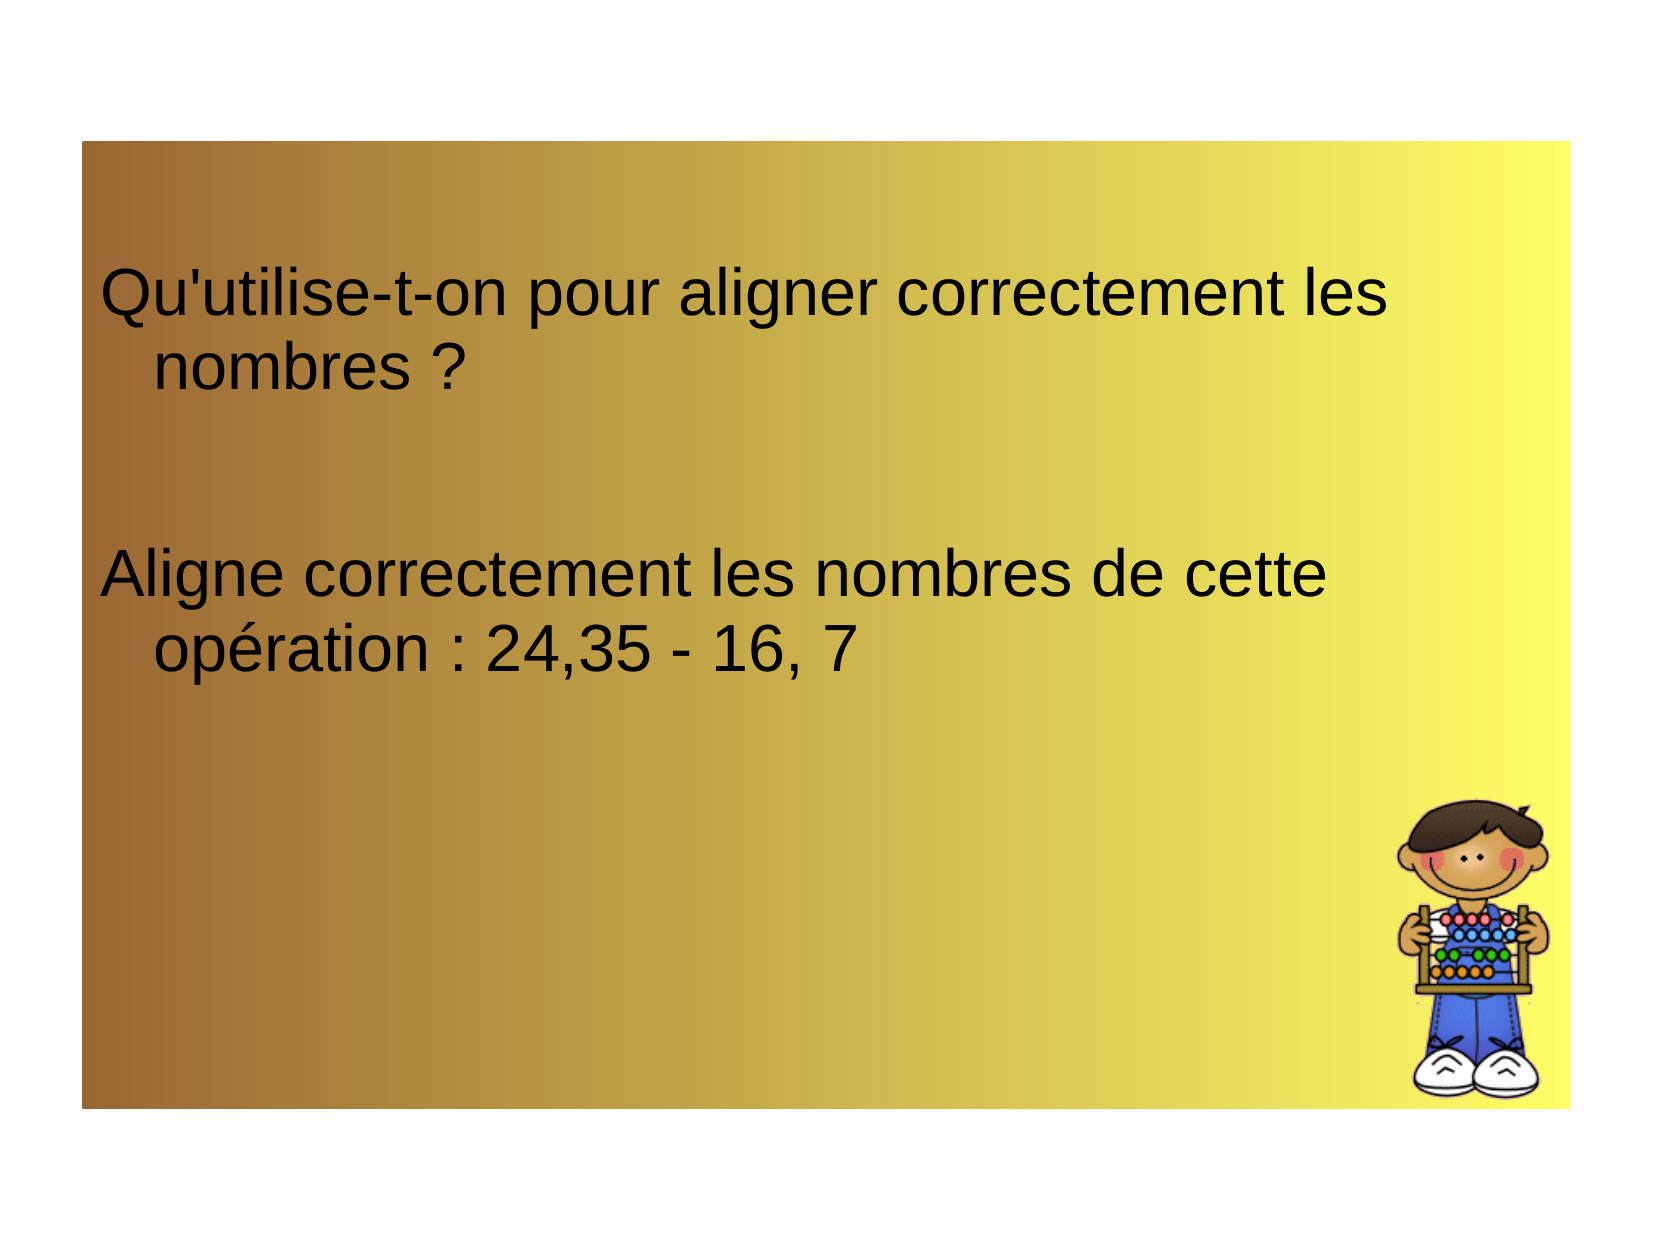

# Qu'utilise-t-on pour aligner correctement les nombres ?
Aligne correctement les nombres de cette opération : 24,35 - 16, 7